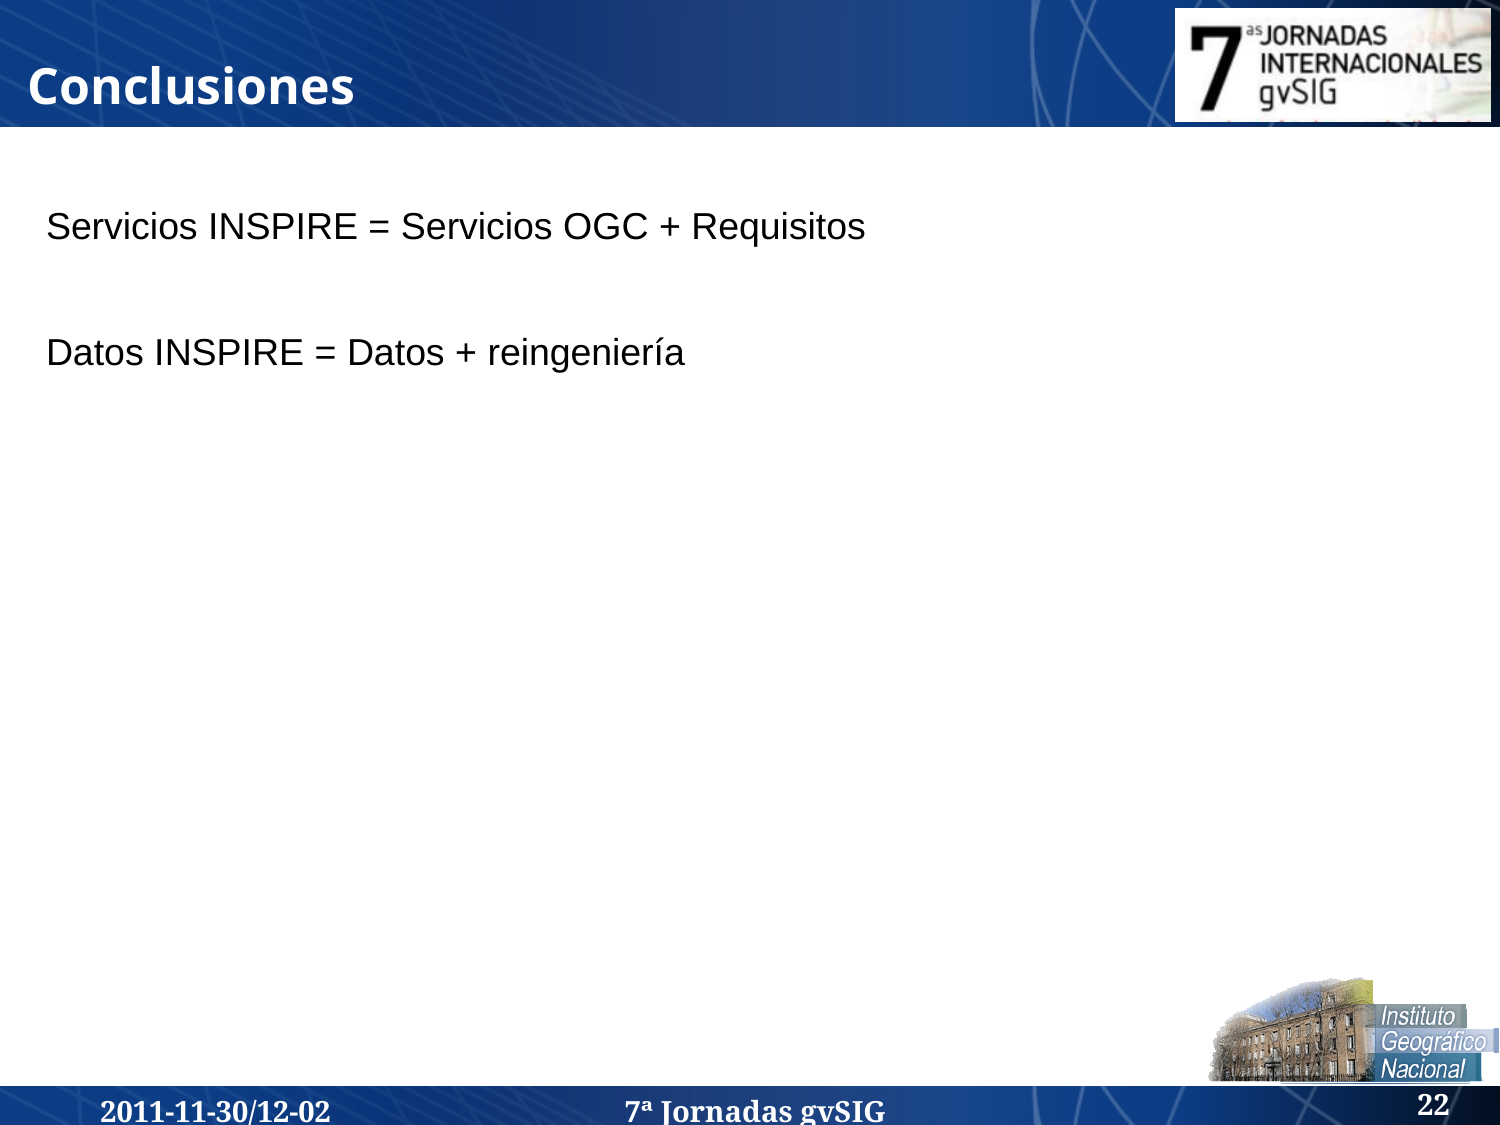

Conclusiones
Servicios INSPIRE = Servicios OGC + Requisitos
Datos INSPIRE = Datos + reingeniería